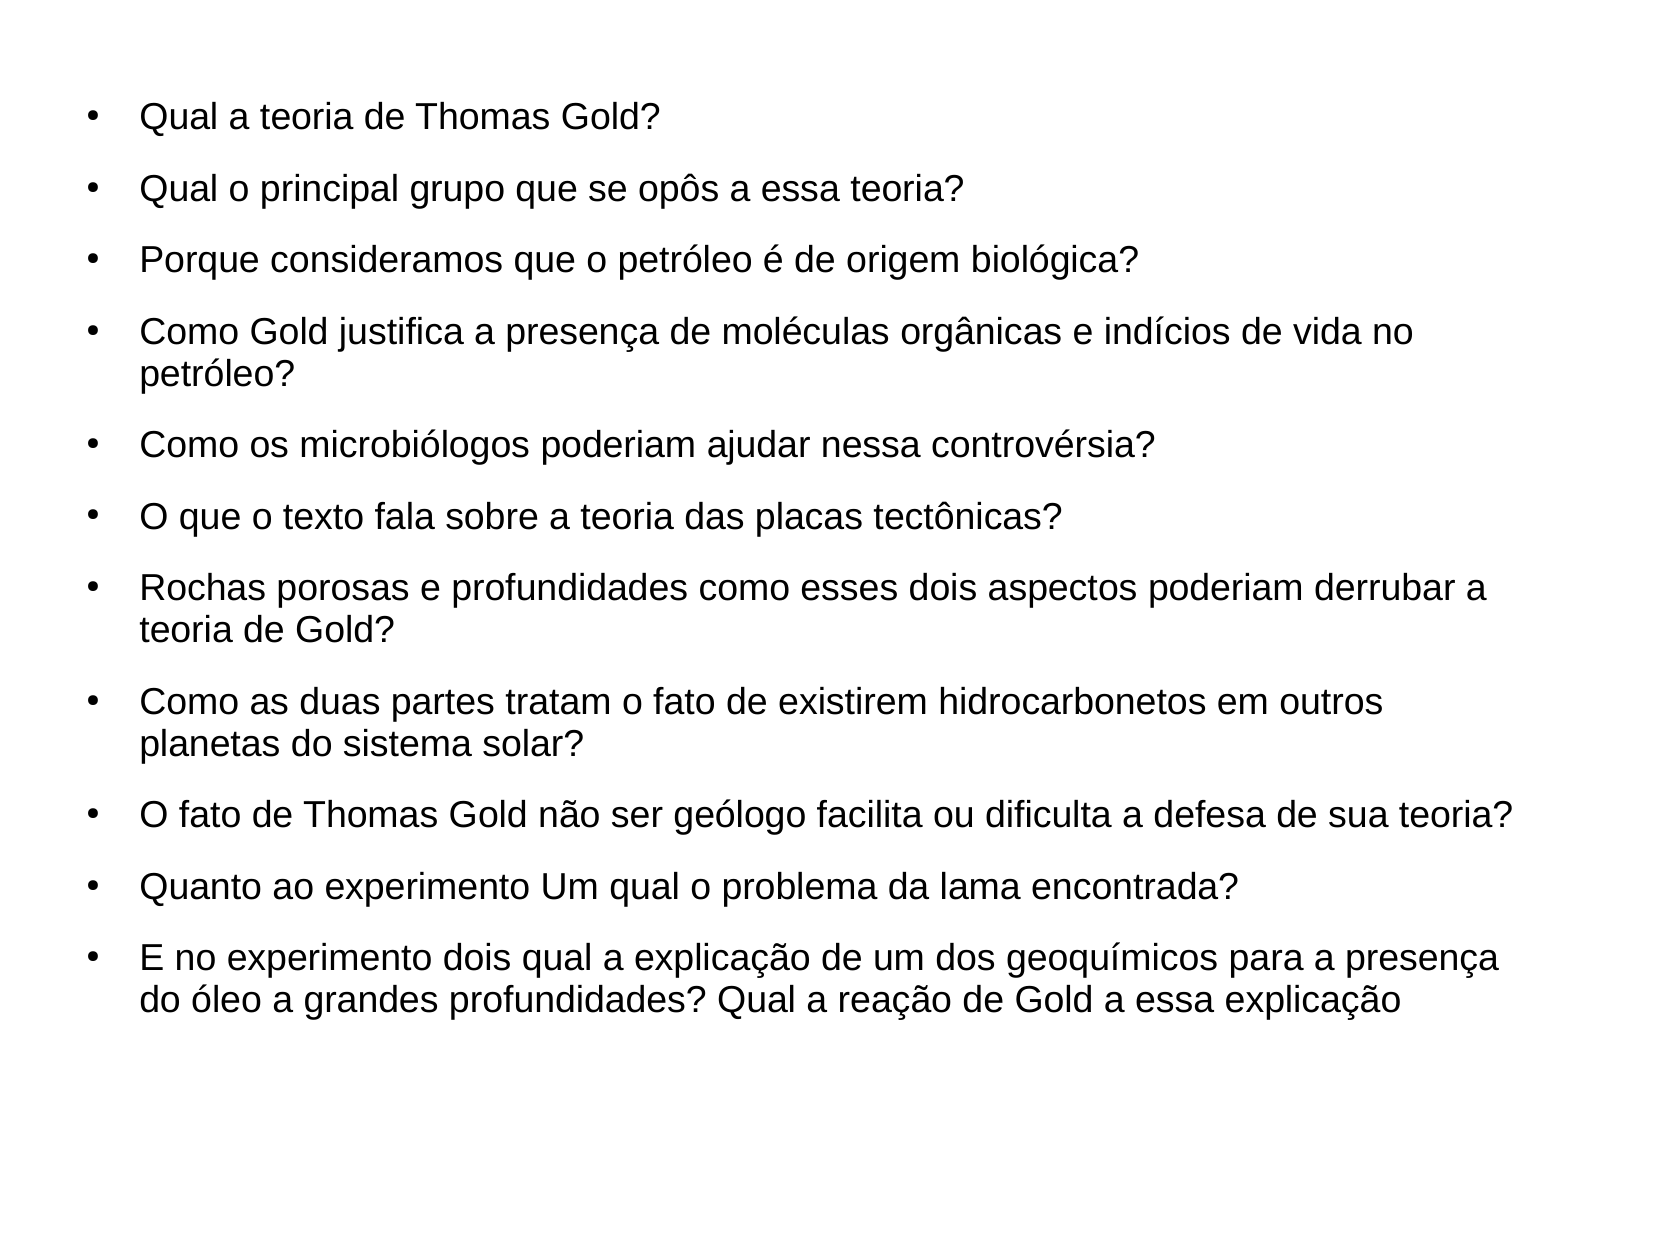

# Qual a teoria de Thomas Gold?
Qual o principal grupo que se opôs a essa teoria?
Porque consideramos que o petróleo é de origem biológica?
Como Gold justifica a presença de moléculas orgânicas e indícios de vida no petróleo?
Como os microbiólogos poderiam ajudar nessa controvérsia?
O que o texto fala sobre a teoria das placas tectônicas?
Rochas porosas e profundidades como esses dois aspectos poderiam derrubar a teoria de Gold?
Como as duas partes tratam o fato de existirem hidrocarbonetos em outros planetas do sistema solar?
O fato de Thomas Gold não ser geólogo facilita ou dificulta a defesa de sua teoria?
Quanto ao experimento Um qual o problema da lama encontrada?
E no experimento dois qual a explicação de um dos geoquímicos para a presença do óleo a grandes profundidades? Qual a reação de Gold a essa explicação